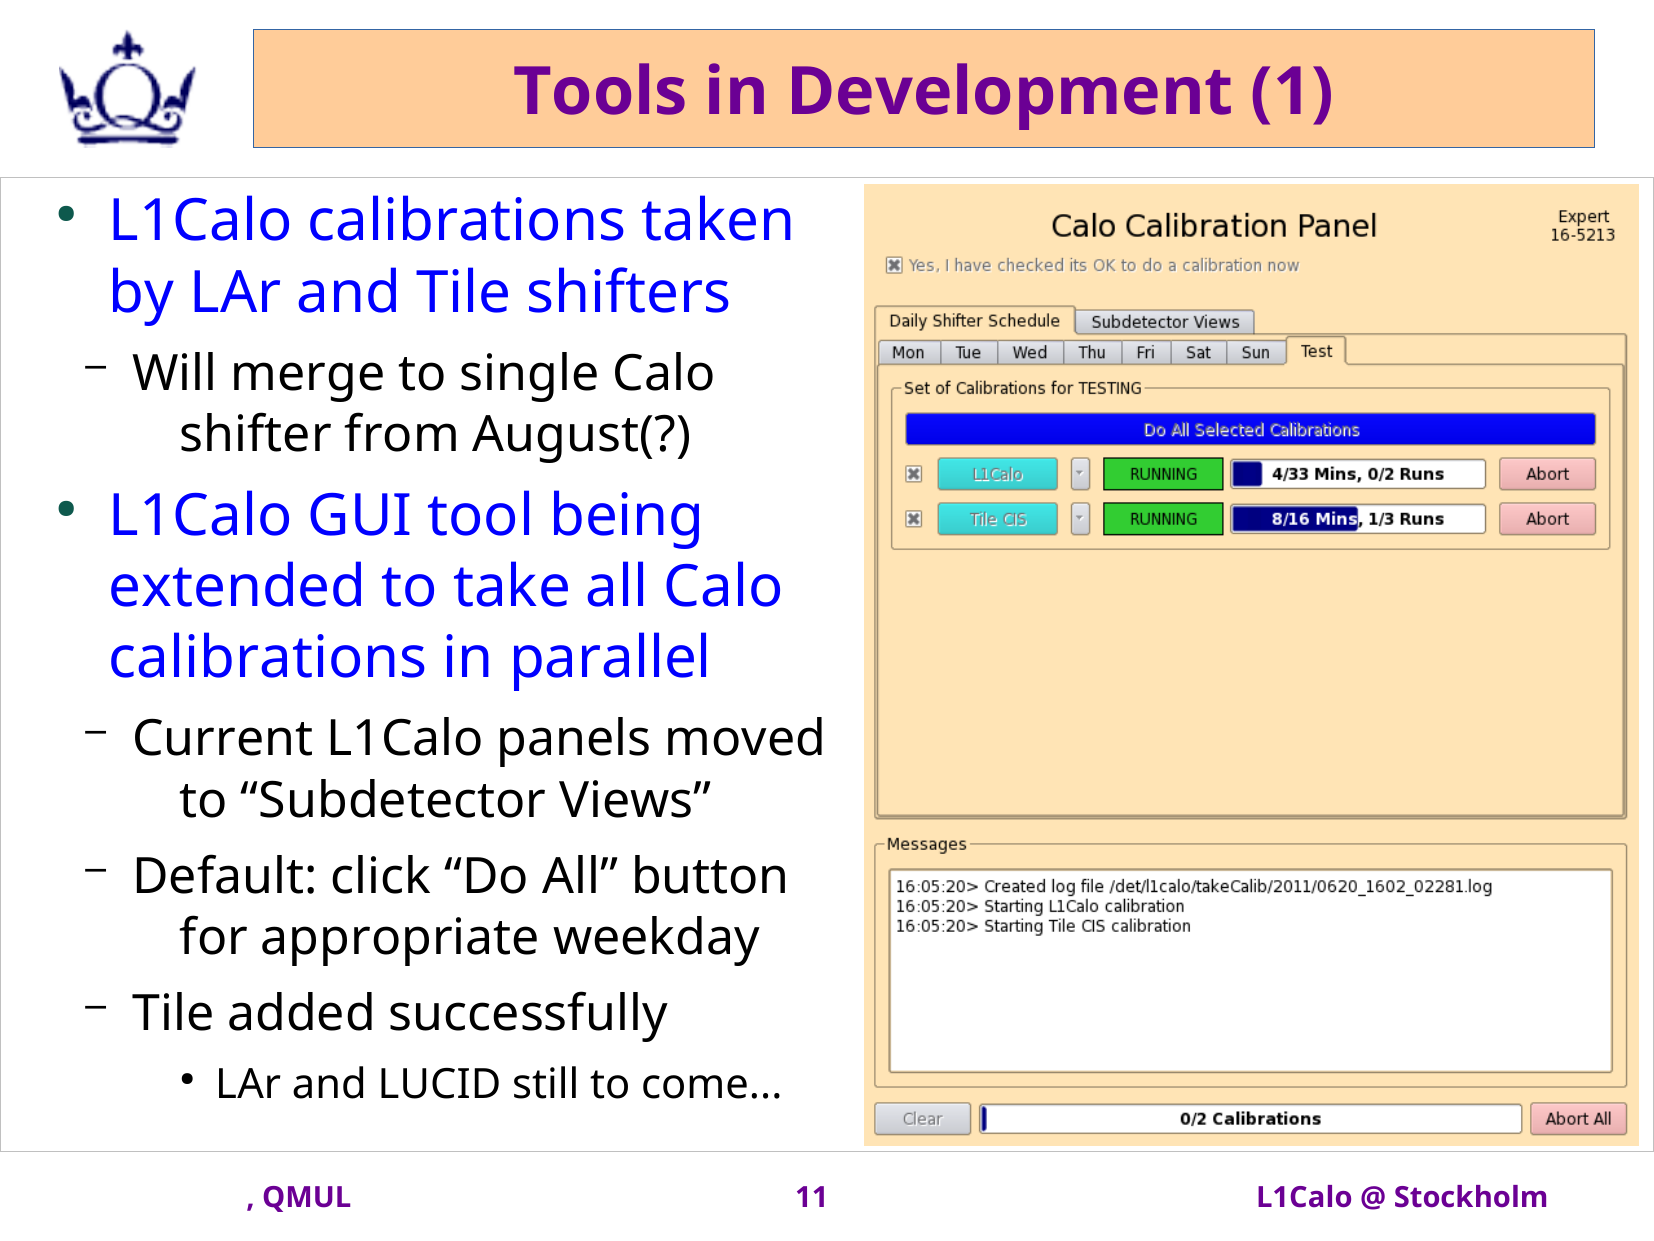

# Tools in Development (1)
L1Calo calibrations taken by LAr and Tile shifters
Will merge to single Calo shifter from August(?)
L1Calo GUI tool being extended to take all Calo calibrations in parallel
Current L1Calo panels moved to “Subdetector Views”
Default: click “Do All” button for appropriate weekday
Tile added successfully
LAr and LUCID still to come...